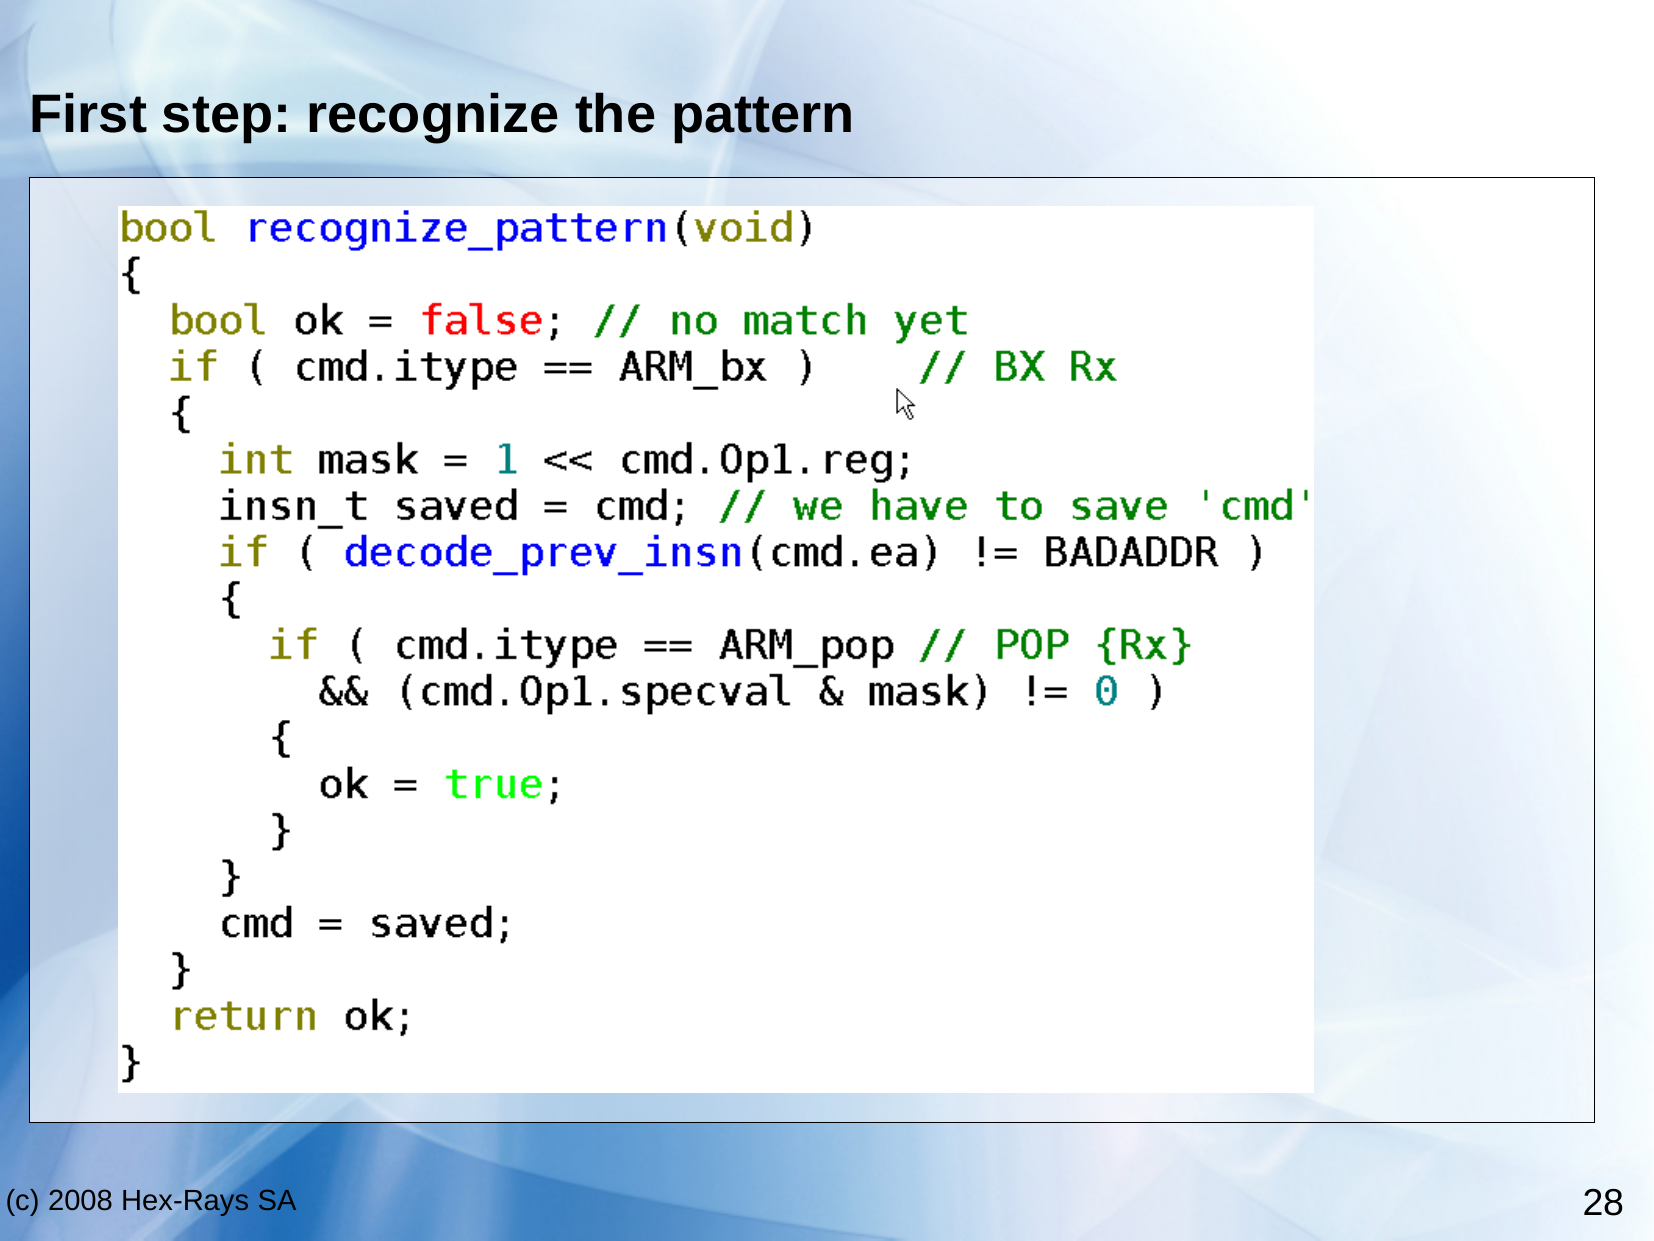

# First step: recognize the pattern
28
(c) 2008 Hex-Rays SA